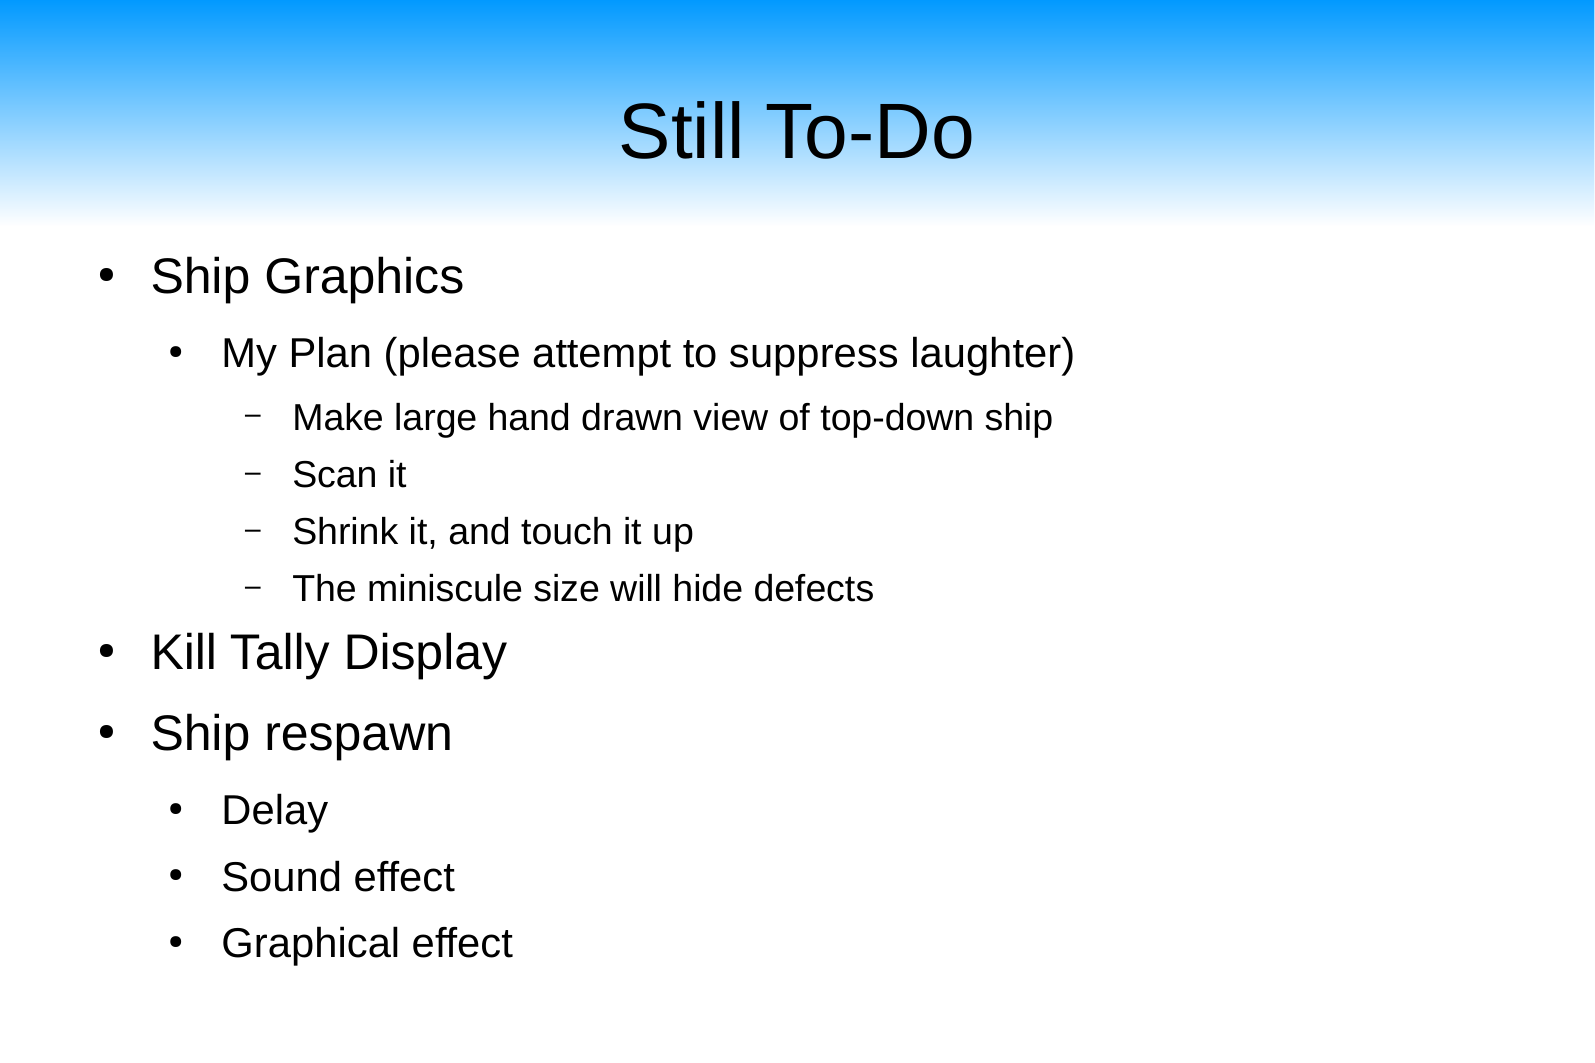

# Still To-Do
Ship Graphics
My Plan (please attempt to suppress laughter)
Make large hand drawn view of top-down ship
Scan it
Shrink it, and touch it up
The miniscule size will hide defects
Kill Tally Display
Ship respawn
Delay
Sound effect
Graphical effect